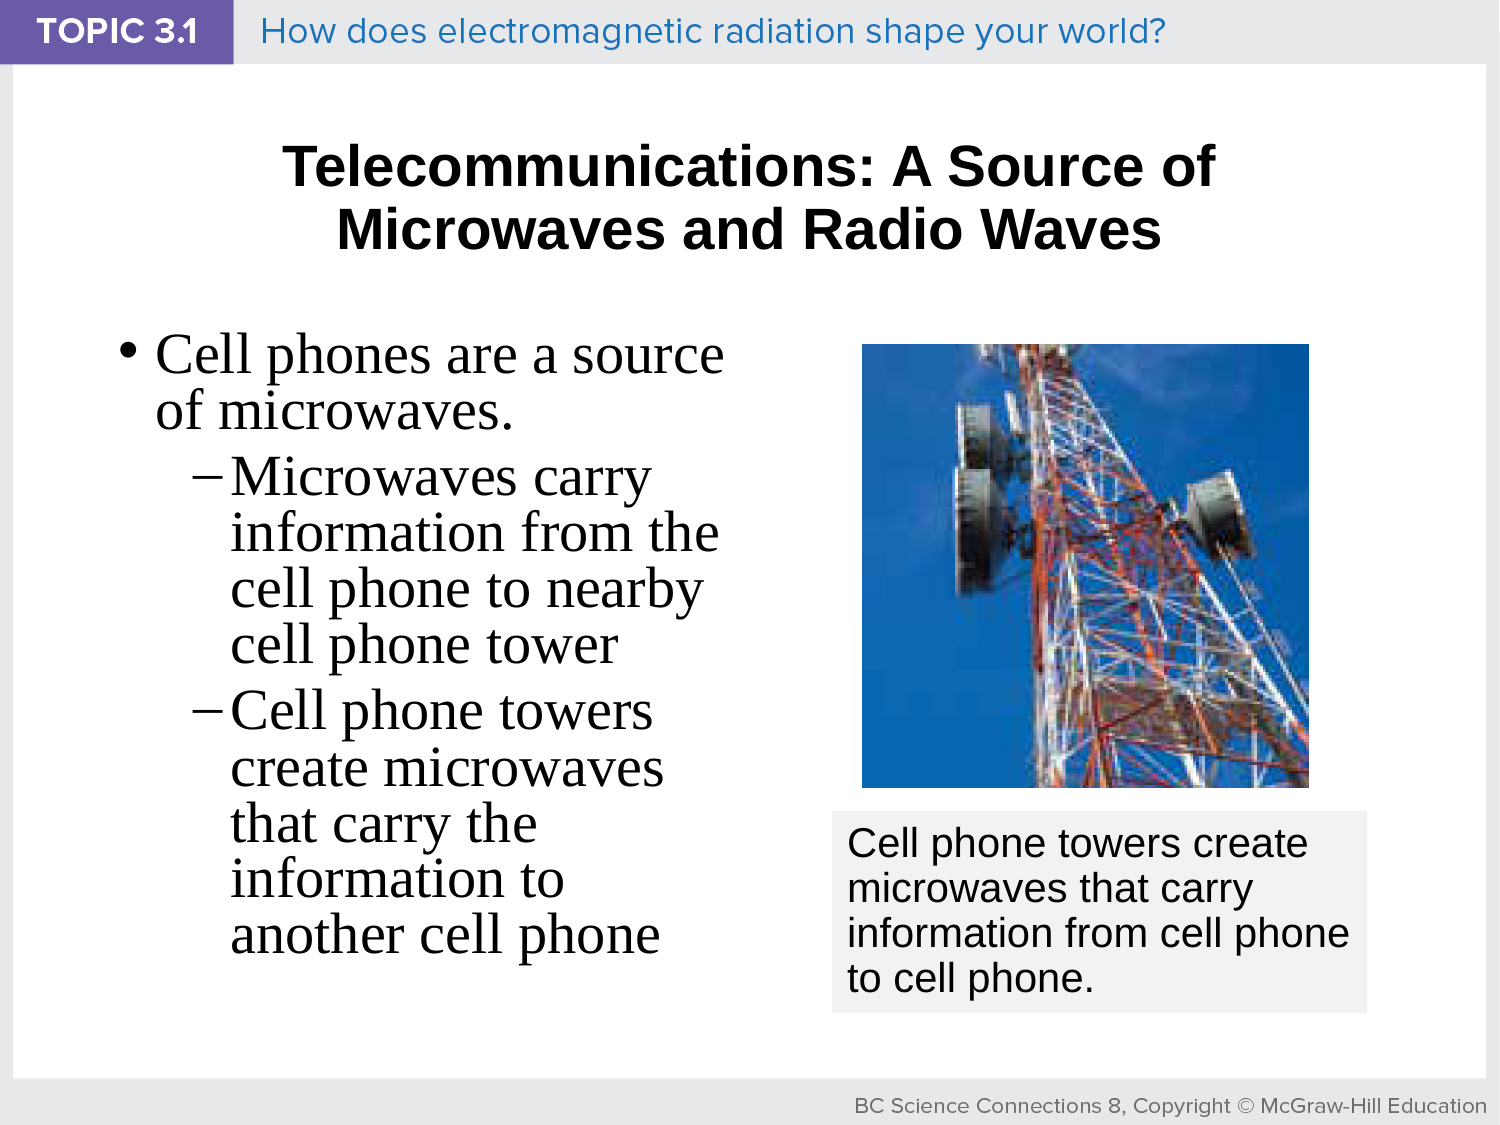

# Telecommunications: A Source of Microwaves and Radio Waves
Cell phones are a source of microwaves.
Microwaves carry information from the cell phone to nearby cell phone tower
Cell phone towers create microwaves that carry the information to another cell phone
Cell phone towers create microwaves that carry information from cell phone to cell phone.